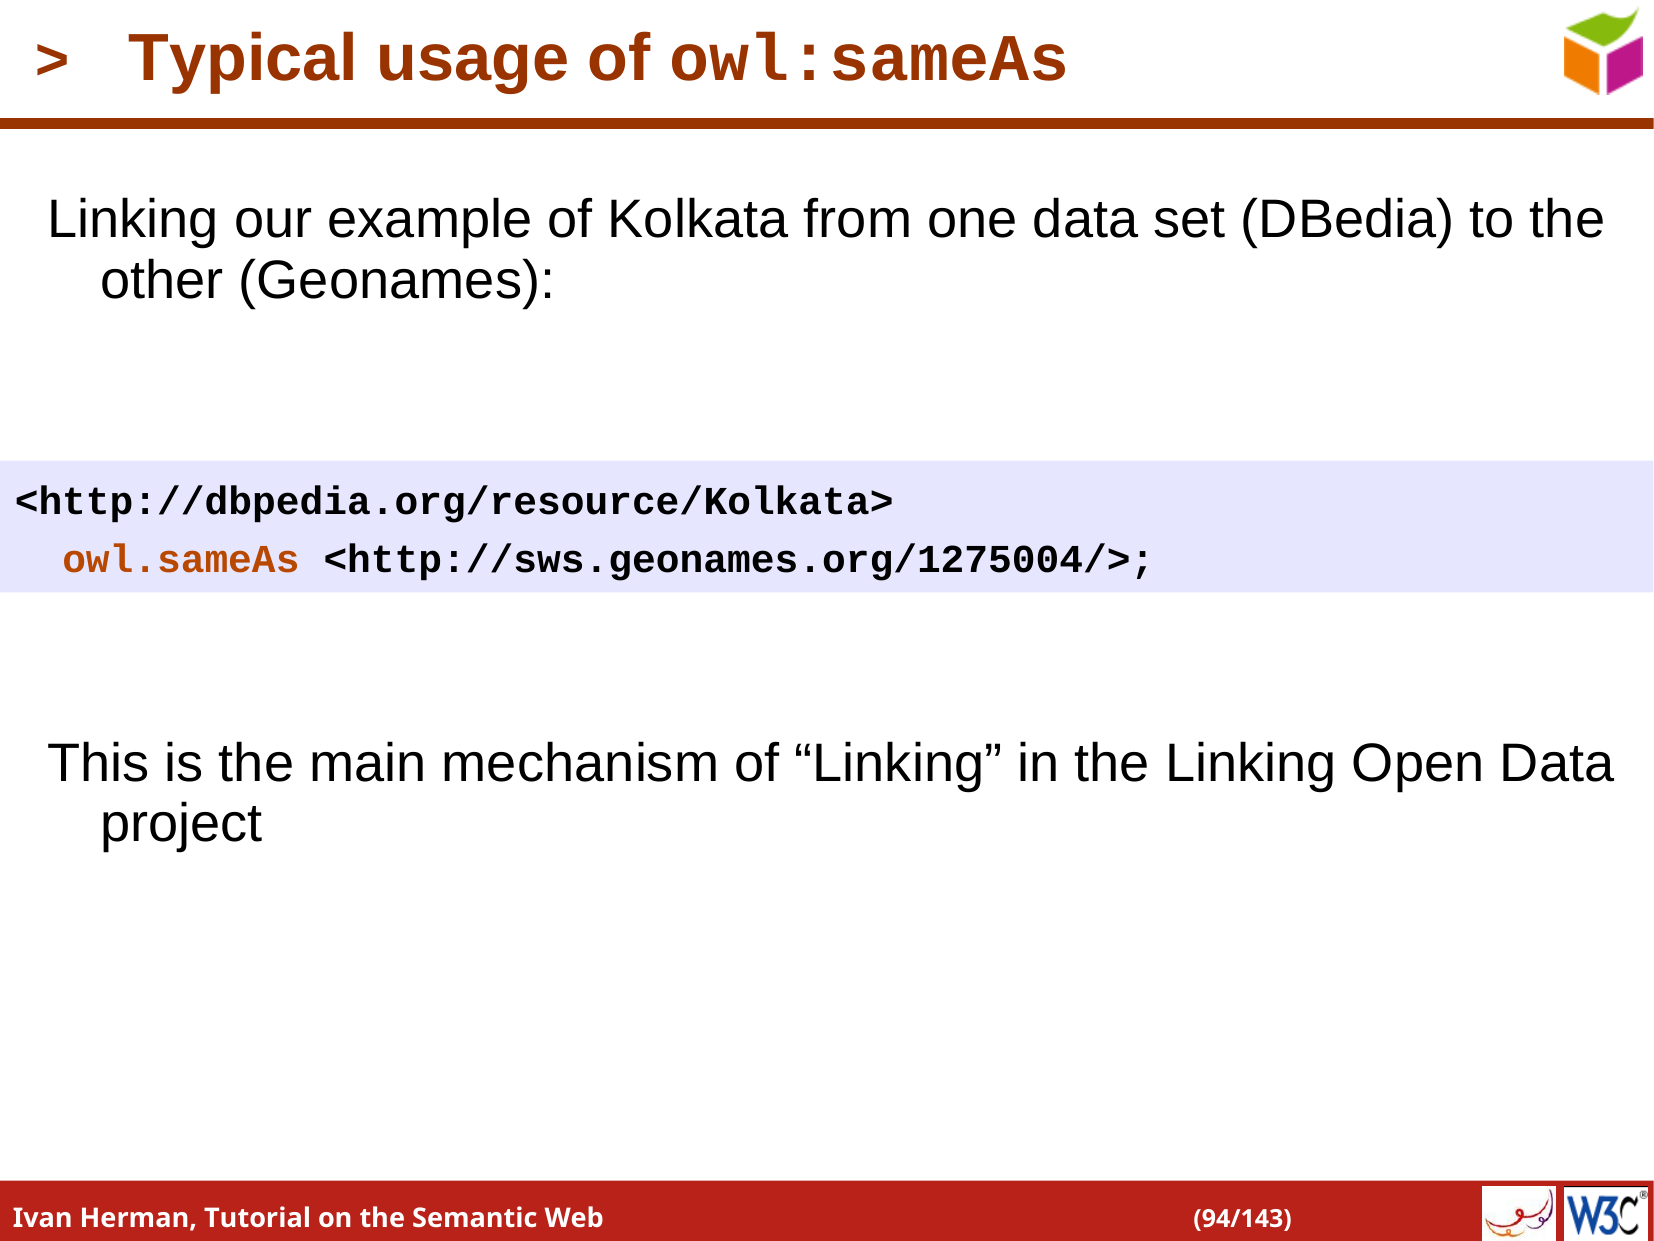

# Typical usage of owl:sameAs
Linking our example of Kolkata from one data set (DBedia) to the other (Geonames):
<http://dbpedia.org/resource/Kolkata>
 owl.sameAs <http://sws.geonames.org/1275004/>;
This is the main mechanism of “Linking” in the Linking Open Data project